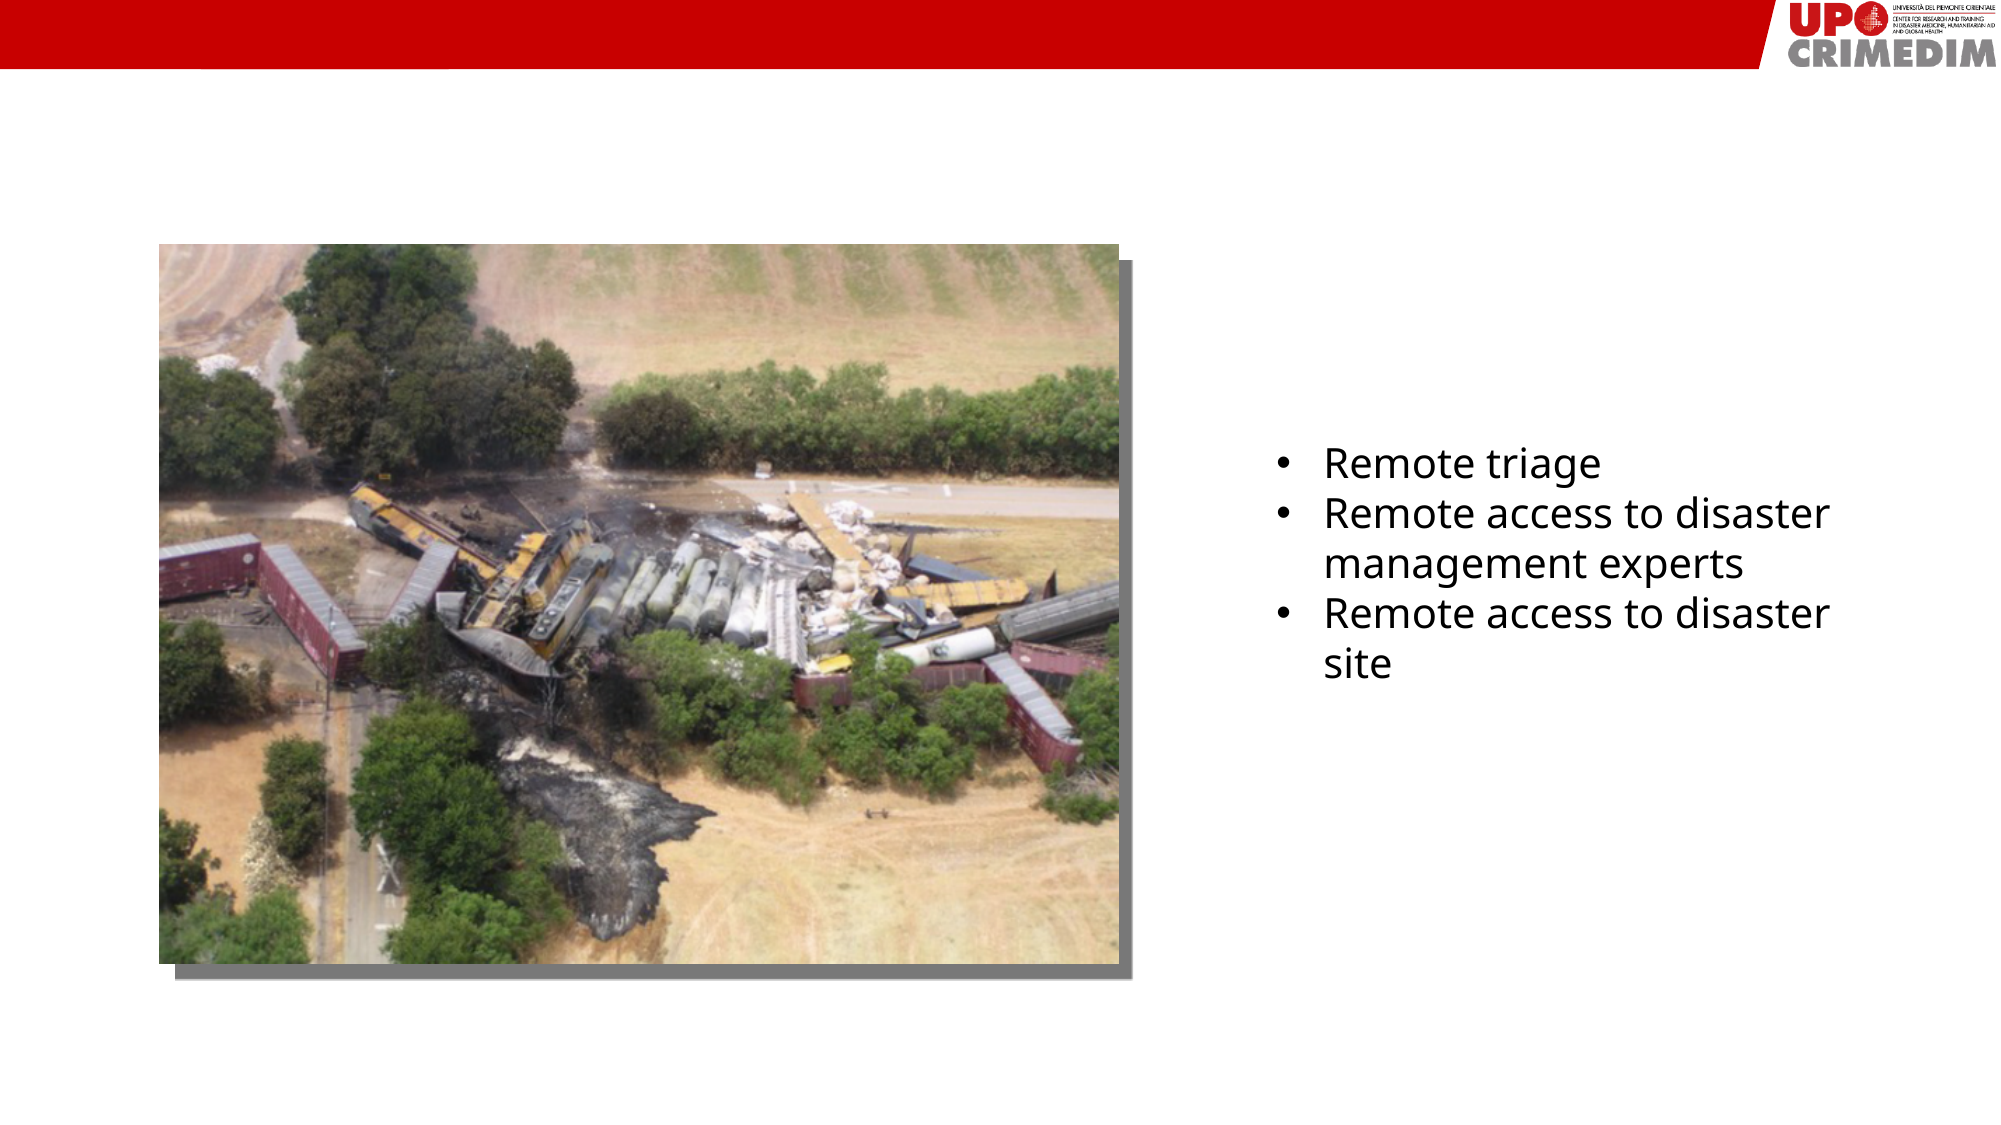

Remote triage
Remote access to disaster management experts
Remote access to disaster site